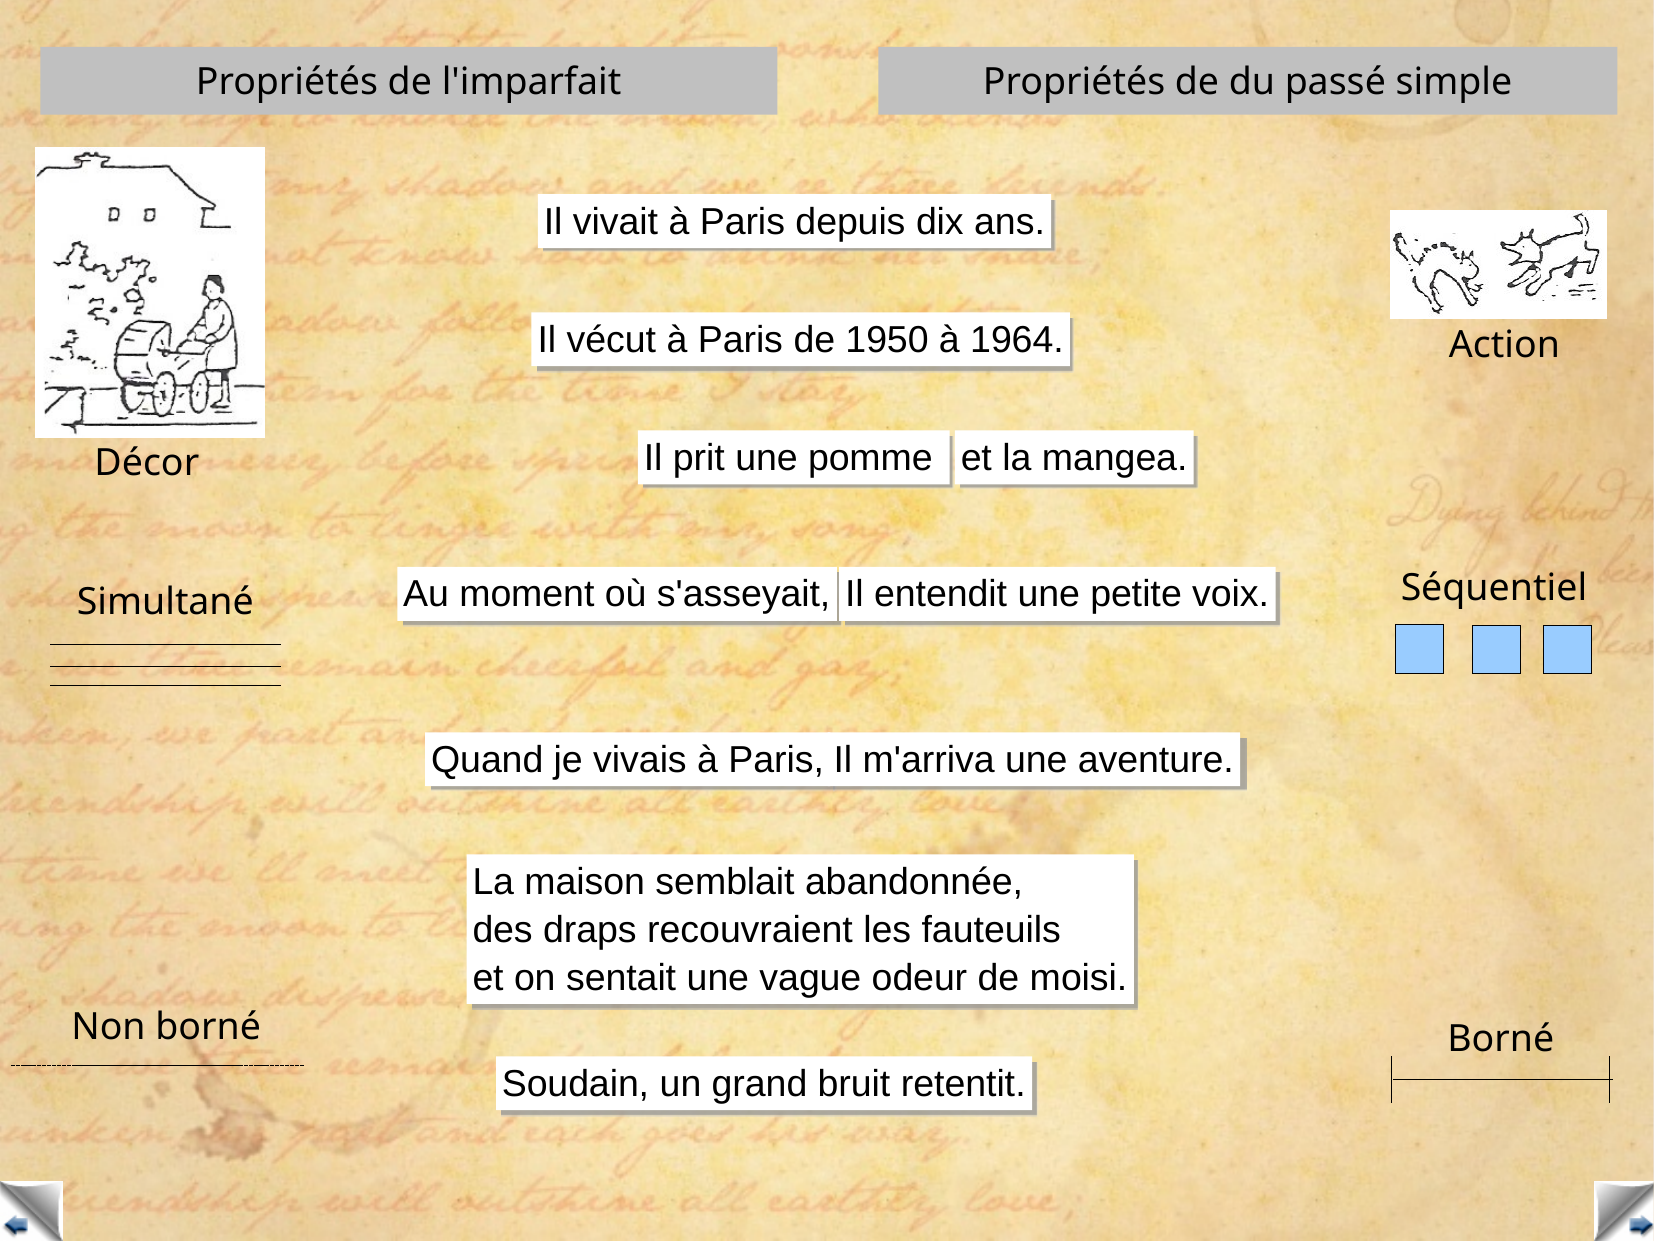

Propriétés de l'imparfait
Propriétés de du passé simple
Décor
Il vivait à Paris depuis dix ans.
Action
Il vécut à Paris de 1950 à 1964.
Il prit une pomme
et la mangea.
Séquentiel
Simultané
Au moment où s'asseyait,
Il entendit une petite voix.
Quand je vivais à Paris,
Il m'arriva une aventure.
La maison semblait abandonnée,
des draps recouvraient les fauteuils
et on sentait une vague odeur de moisi.
Non borné
Borné
Soudain, un grand bruit retentit.